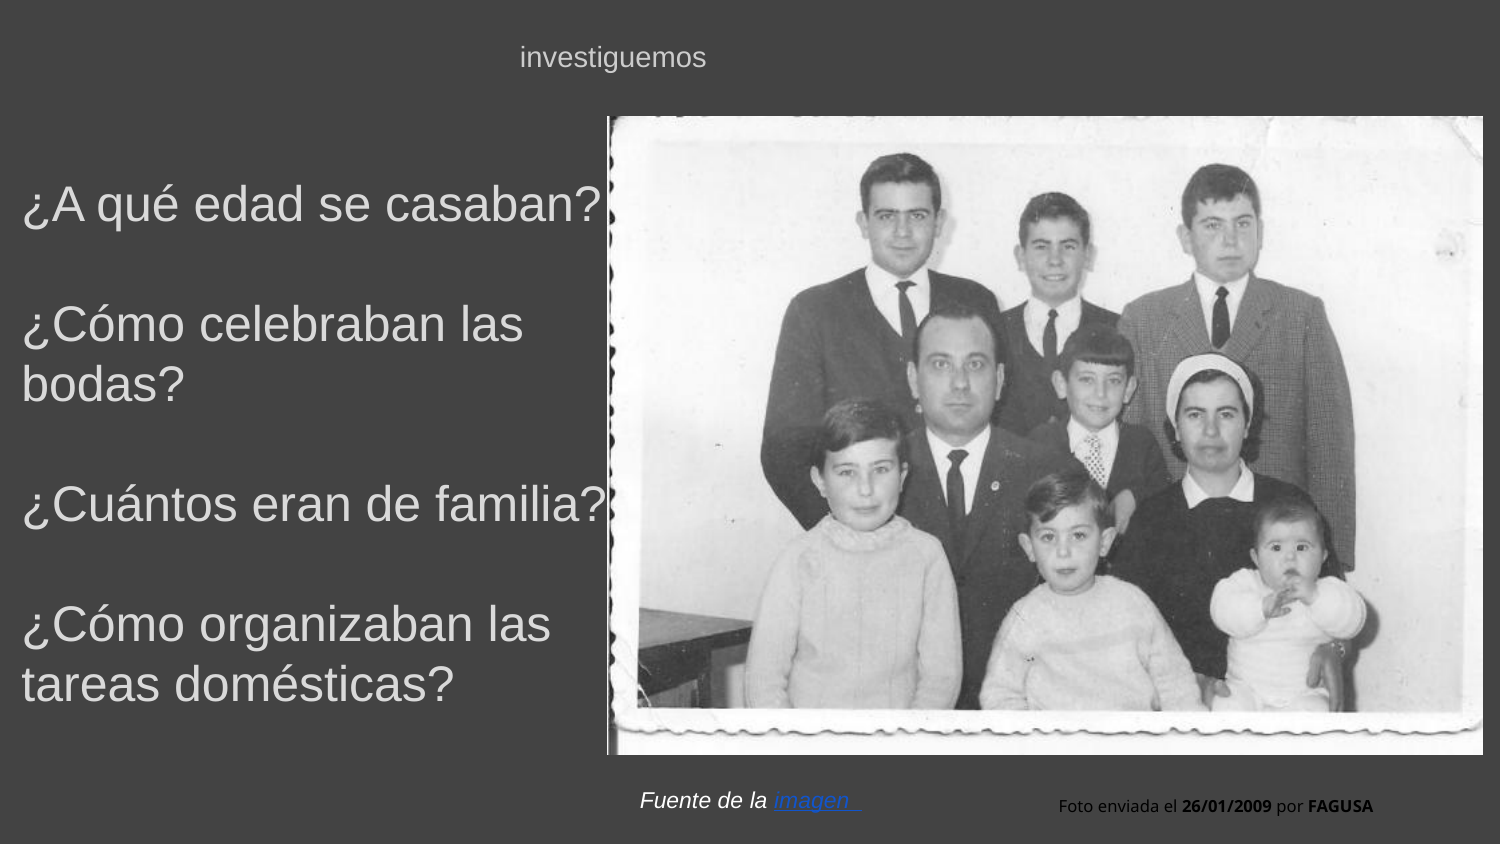

investiguemos
¿A qué edad se casaban?
¿Cómo celebraban las bodas?
¿Cuántos eran de familia?
¿Cómo organizaban las tareas domésticas?
Fuente de la imagen
Foto enviada el 26/01/2009 por FAGUSA